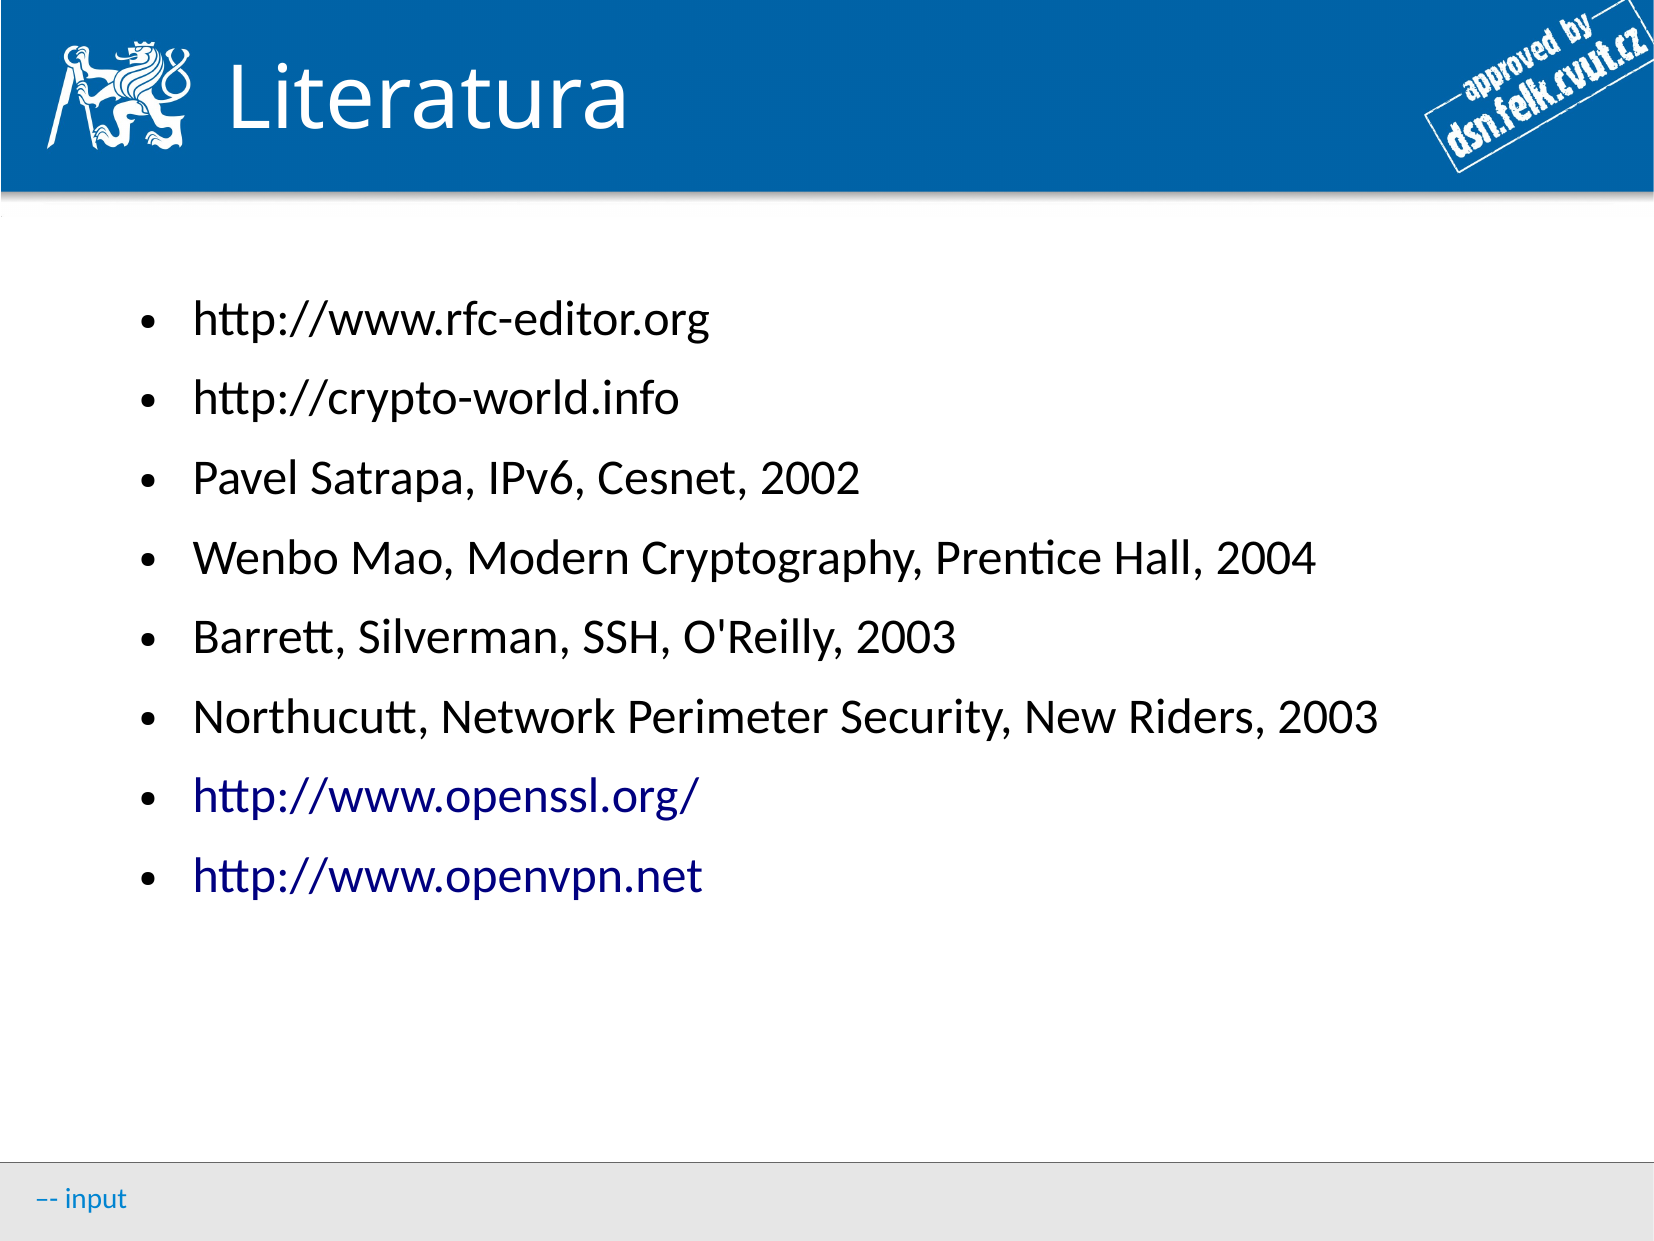

# Literatura
http://www.rfc-editor.org
http://crypto-world.info
Pavel Satrapa, IPv6, Cesnet, 2002
Wenbo Mao, Modern Cryptography, Prentice Hall, 2004
Barrett, Silverman, SSH, O'Reilly, 2003
Northucutt, Network Perimeter Security, New Riders, 2003
http://www.openssl.org/
http://www.openvpn.net